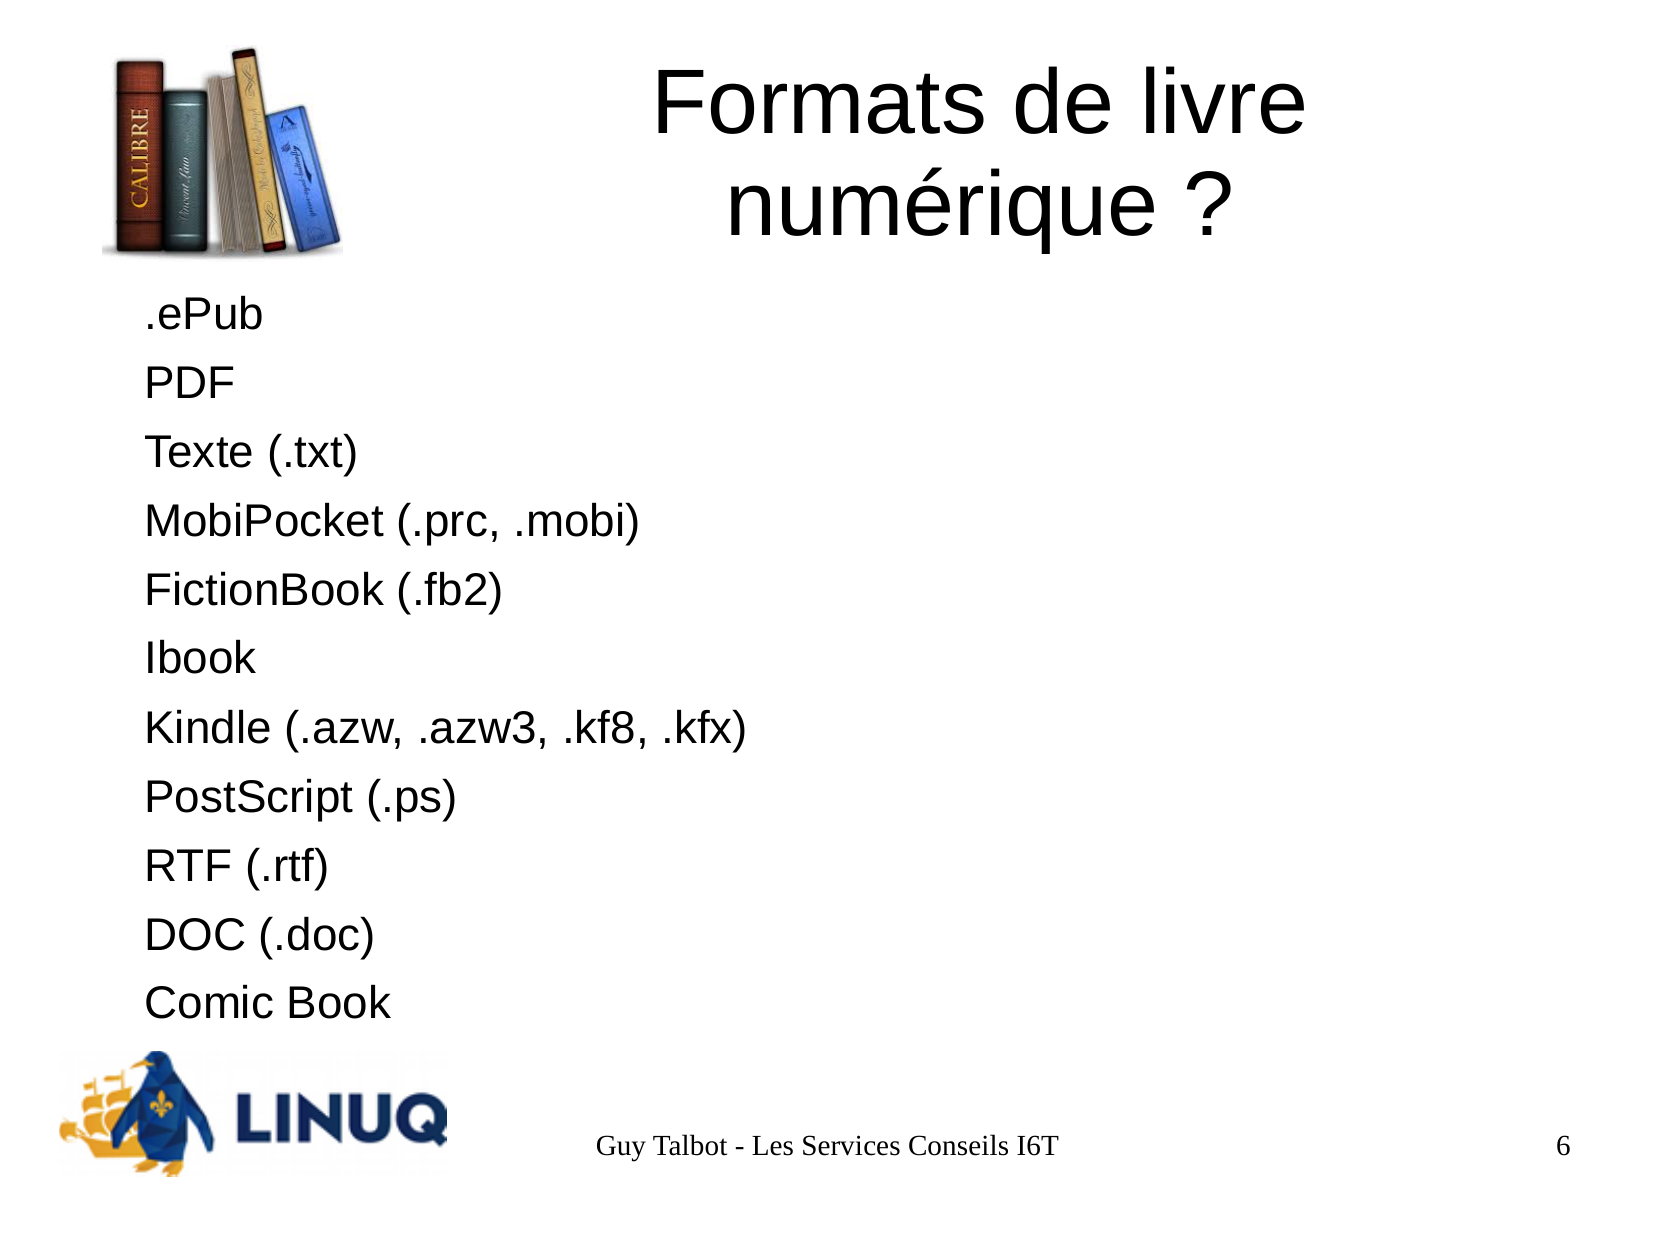

# Formats de livre numérique ?
.ePub
PDF
Texte (.txt)
MobiPocket (.prc, .mobi)
FictionBook (.fb2)
Ibook
Kindle (.azw, .azw3, .kf8, .kfx)
PostScript (.ps)
RTF (.rtf)
DOC (.doc)
Comic Book
Guy Talbot - Les Services Conseils I6T
6